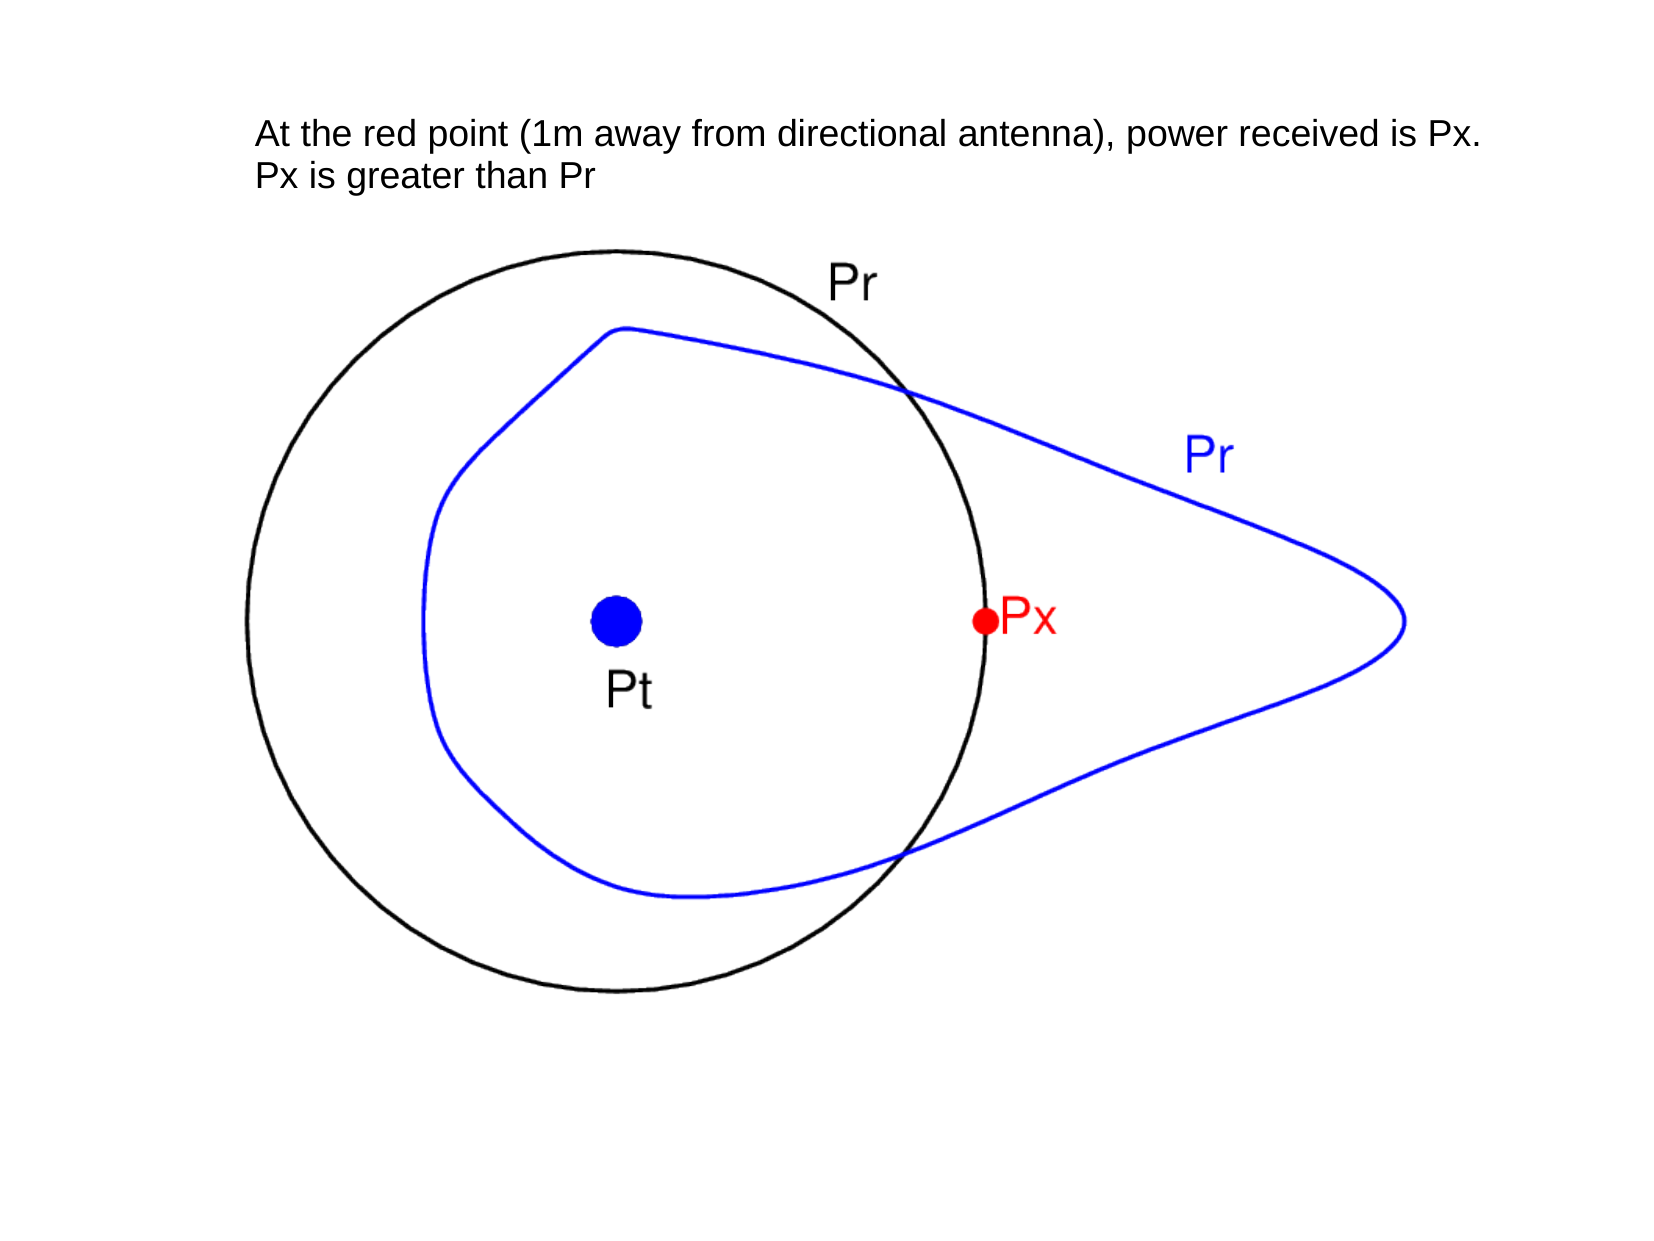

At the red point (1m away from directional antenna), power received is Px.
Px is greater than Pr